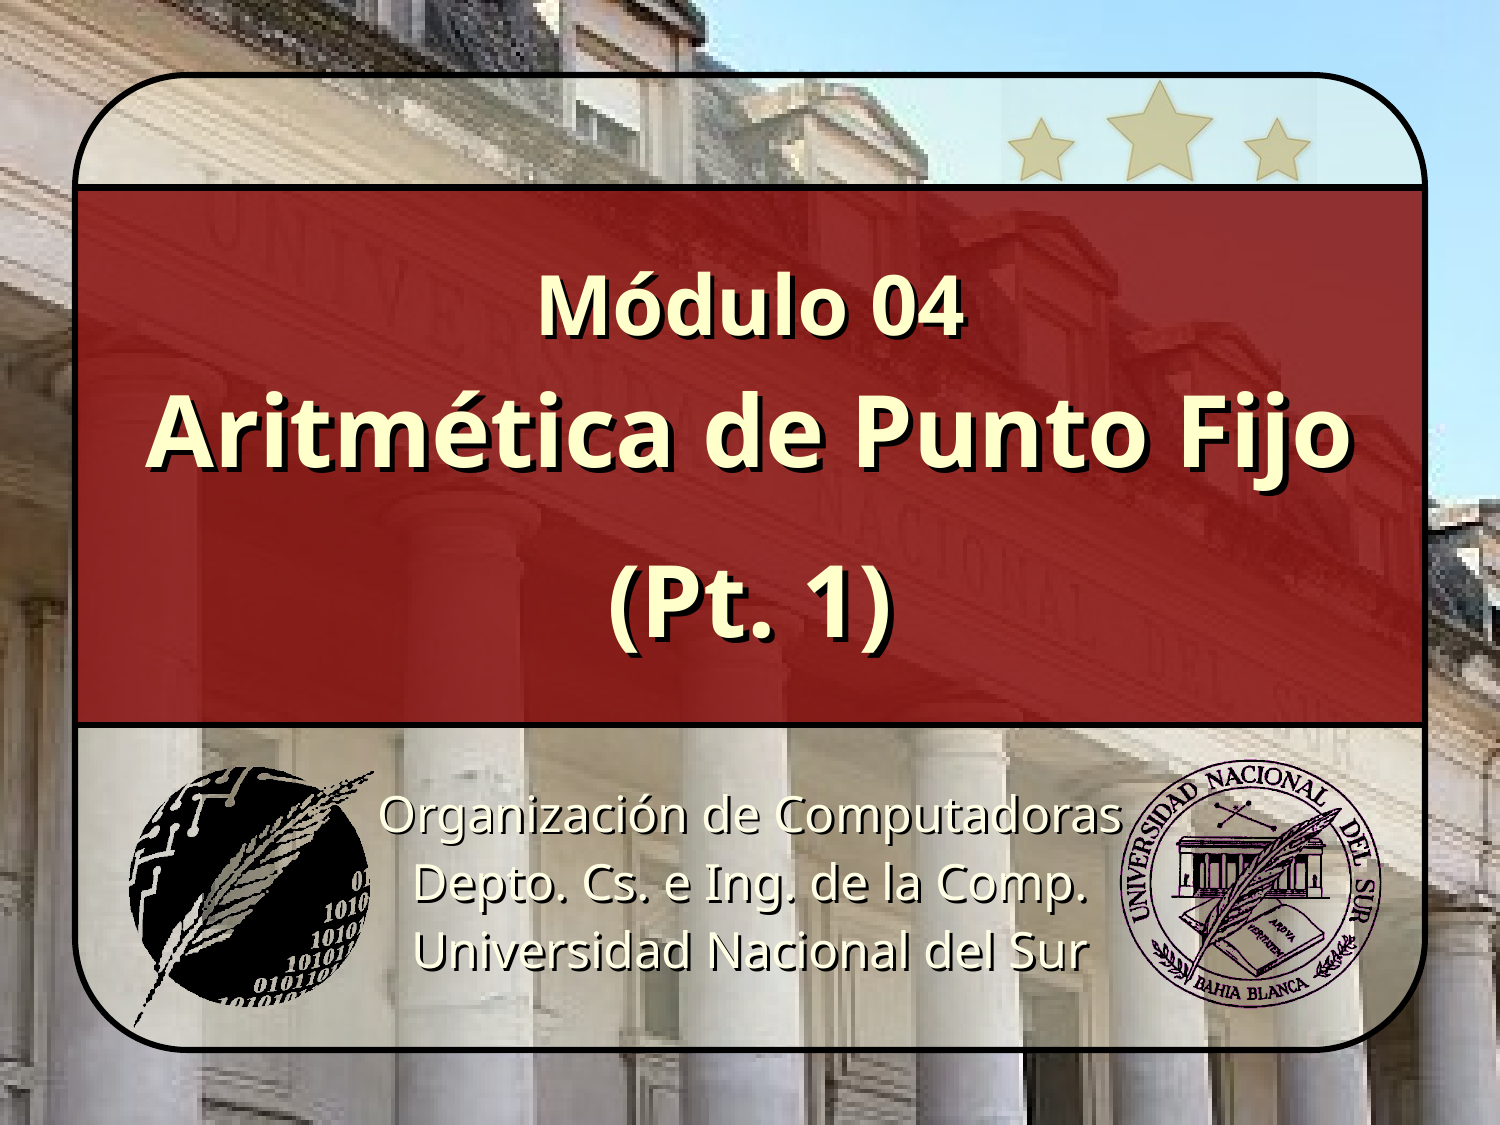

# Módulo 04 Aritmética de Punto Fijo (Pt. 1)